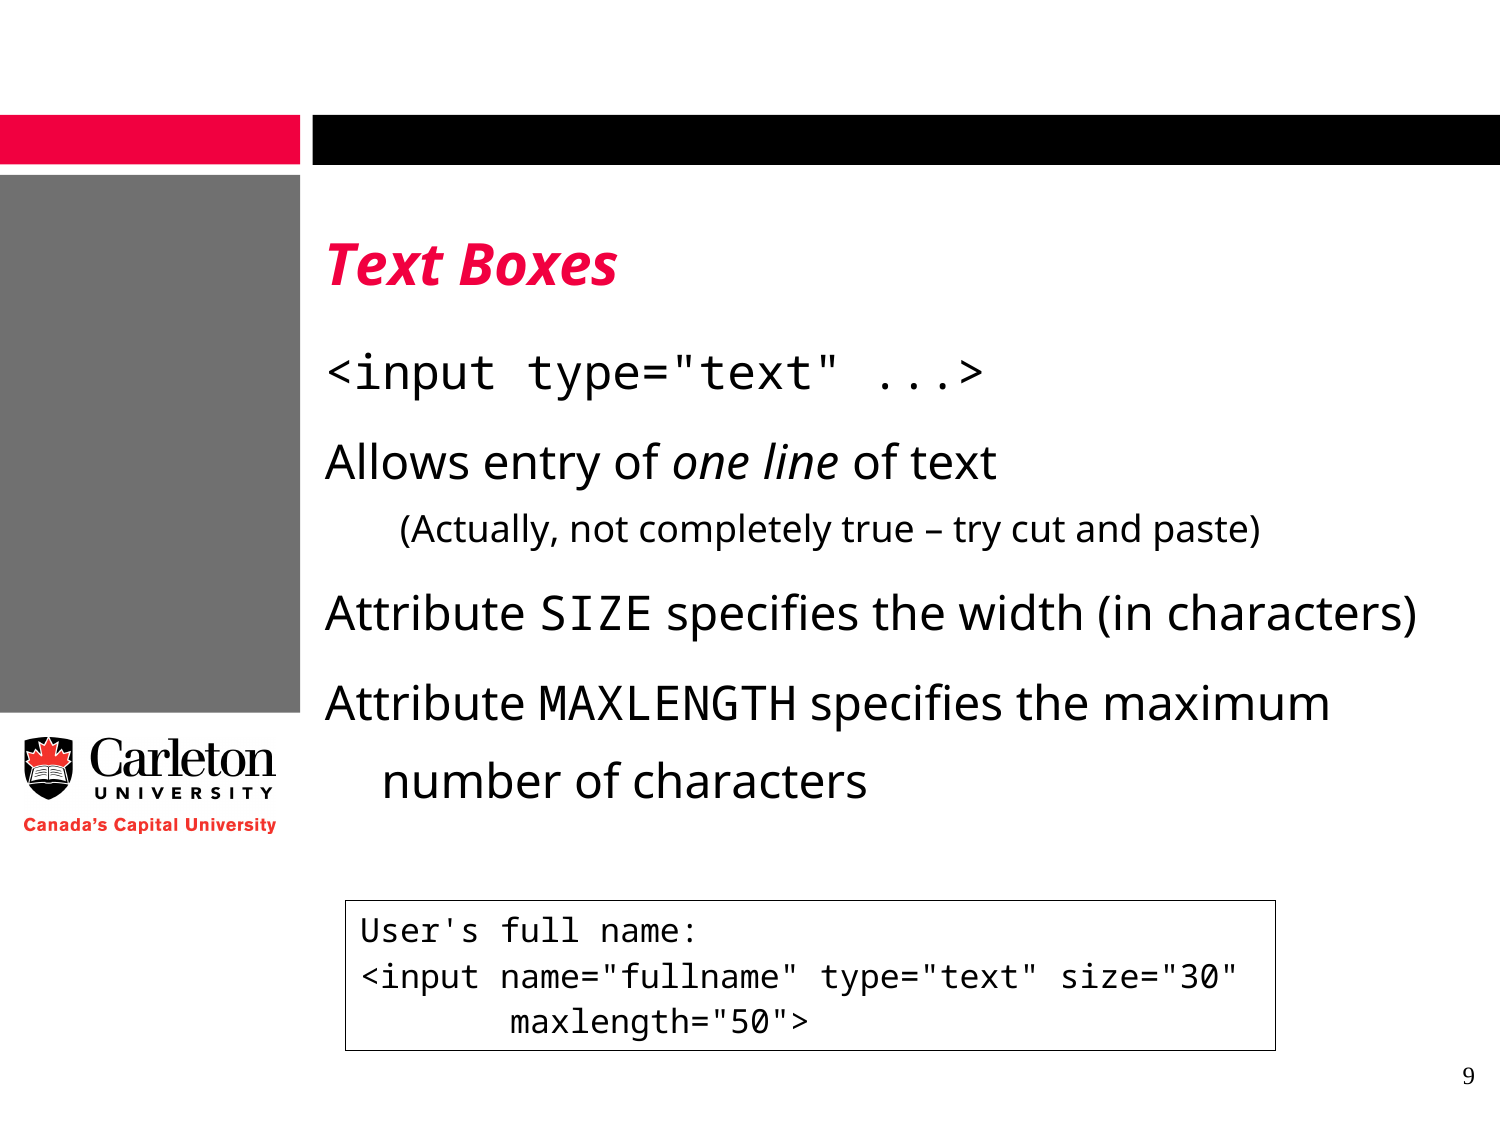

# Text Boxes
<input type="text" ...>
Allows entry of one line of text
(Actually, not completely true – try cut and paste)
Attribute SIZE specifies the width (in characters)
Attribute MAXLENGTH specifies the maximum number of characters
User's full name:
<input name="fullname" type="text" size="30"
	maxlength="50">
9